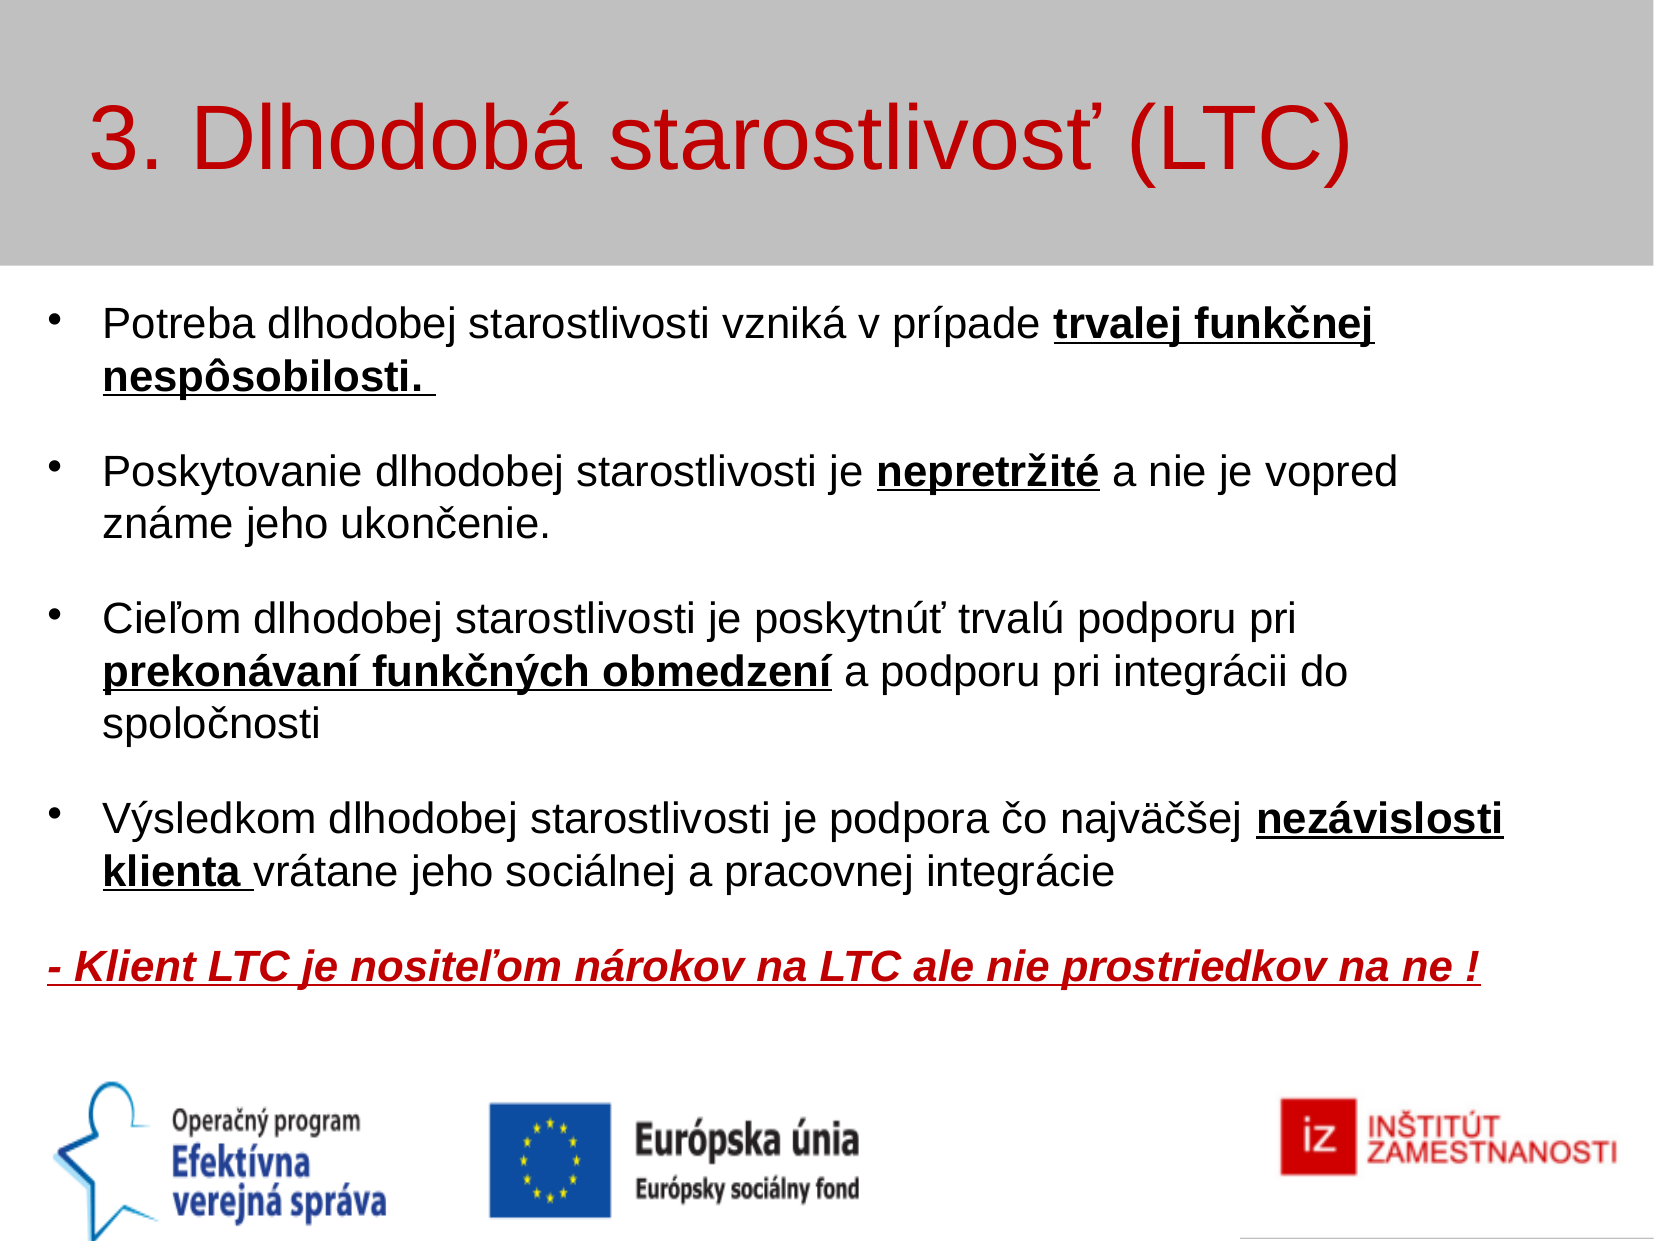

# 3. Dlhodobá starostlivosť (LTC)
Potreba dlhodobej starostlivosti vzniká v prípade trvalej funkčnej nespôsobilosti.
Poskytovanie dlhodobej starostlivosti je nepretržité a nie je vopred známe jeho ukončenie.
Cieľom dlhodobej starostlivosti je poskytnúť trvalú podporu pri prekonávaní funkčných obmedzení a podporu pri integrácii do spoločnosti
Výsledkom dlhodobej starostlivosti je podpora čo najväčšej nezávislosti klienta vrátane jeho sociálnej a pracovnej integrácie
- Klient LTC je nositeľom nárokov na LTC ale nie prostriedkov na ne !